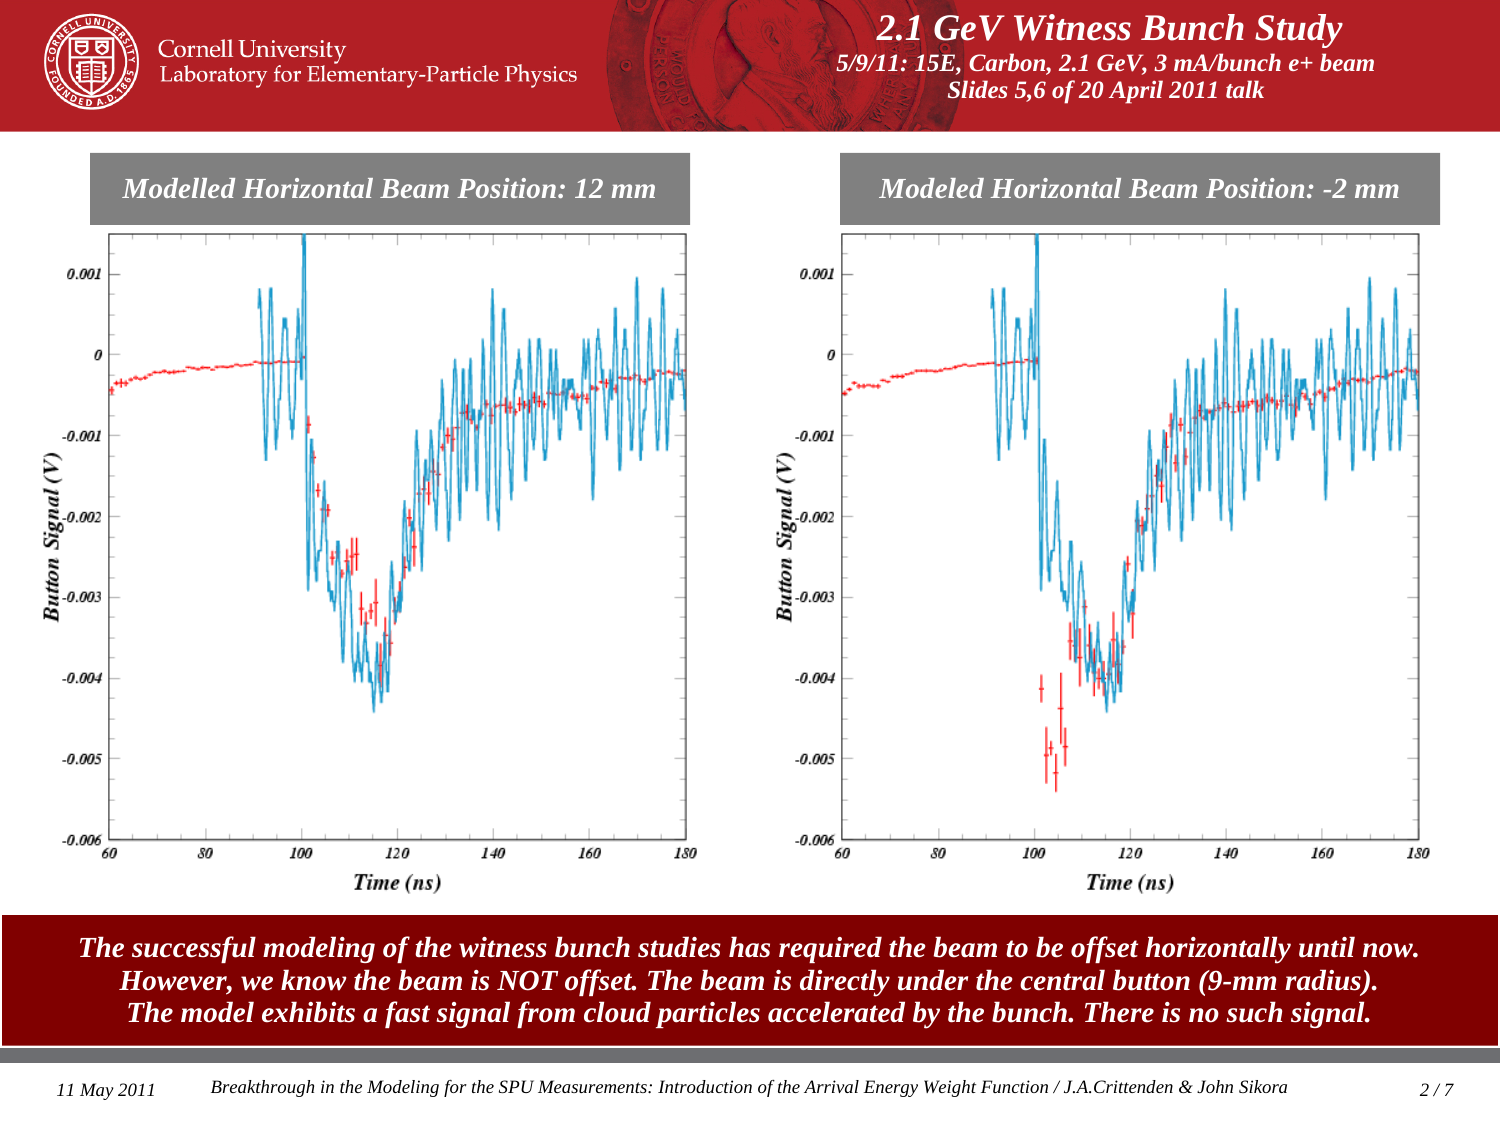

2.1 GeV Witness Bunch Study
5/9/11: 15E, Carbon, 2.1 GeV, 3 mA/bunch e+ beam
Slides 5,6 of 20 April 2011 talk
Modelled Horizontal Beam Position: 12 mm
Modeled Horizontal Beam Position: -2 mm
The successful modeling of the witness bunch studies has required the beam to be offset horizontally until now.
However, we know the beam is NOT offset. The beam is directly under the central button (9-mm radius).
The model exhibits a fast signal from cloud particles accelerated by the bunch. There is no such signal.